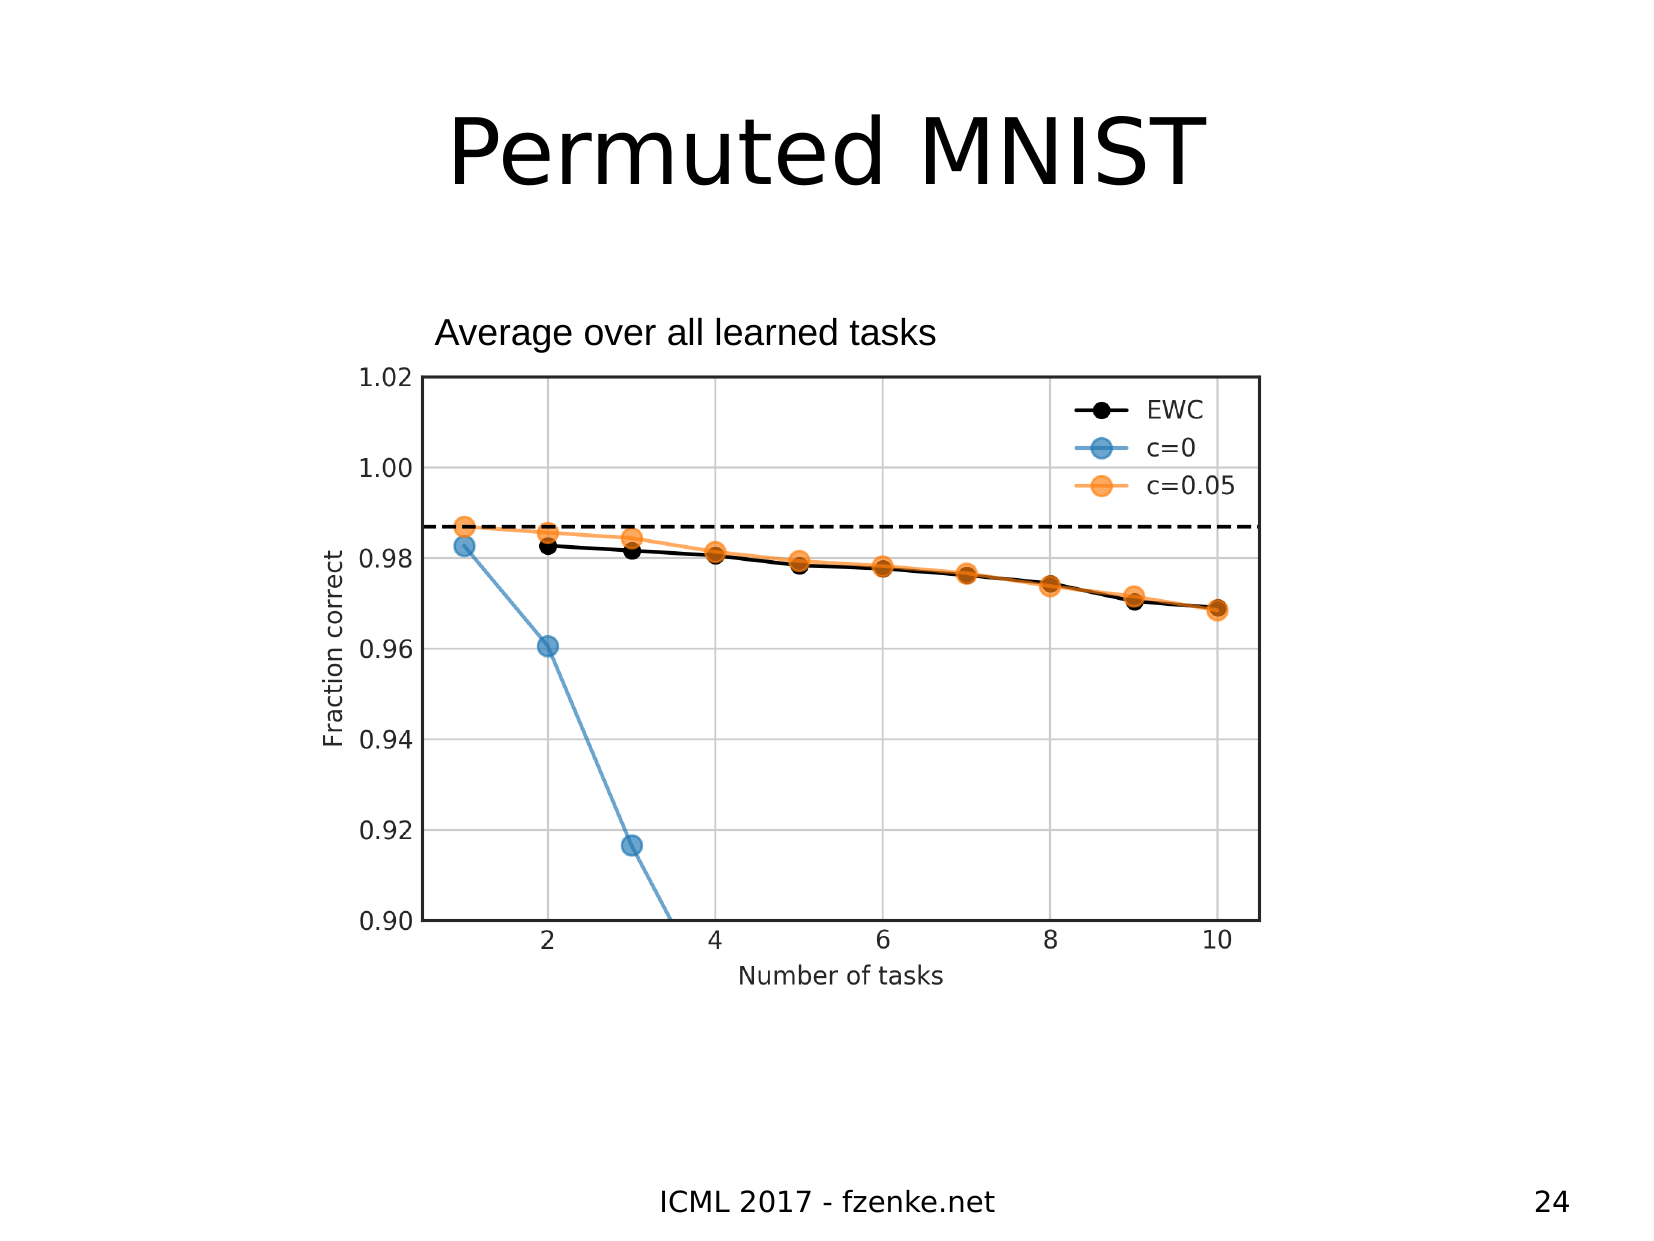

# Permuted MNIST
Average over all learned tasks
ICML 2017 - fzenke.net
24